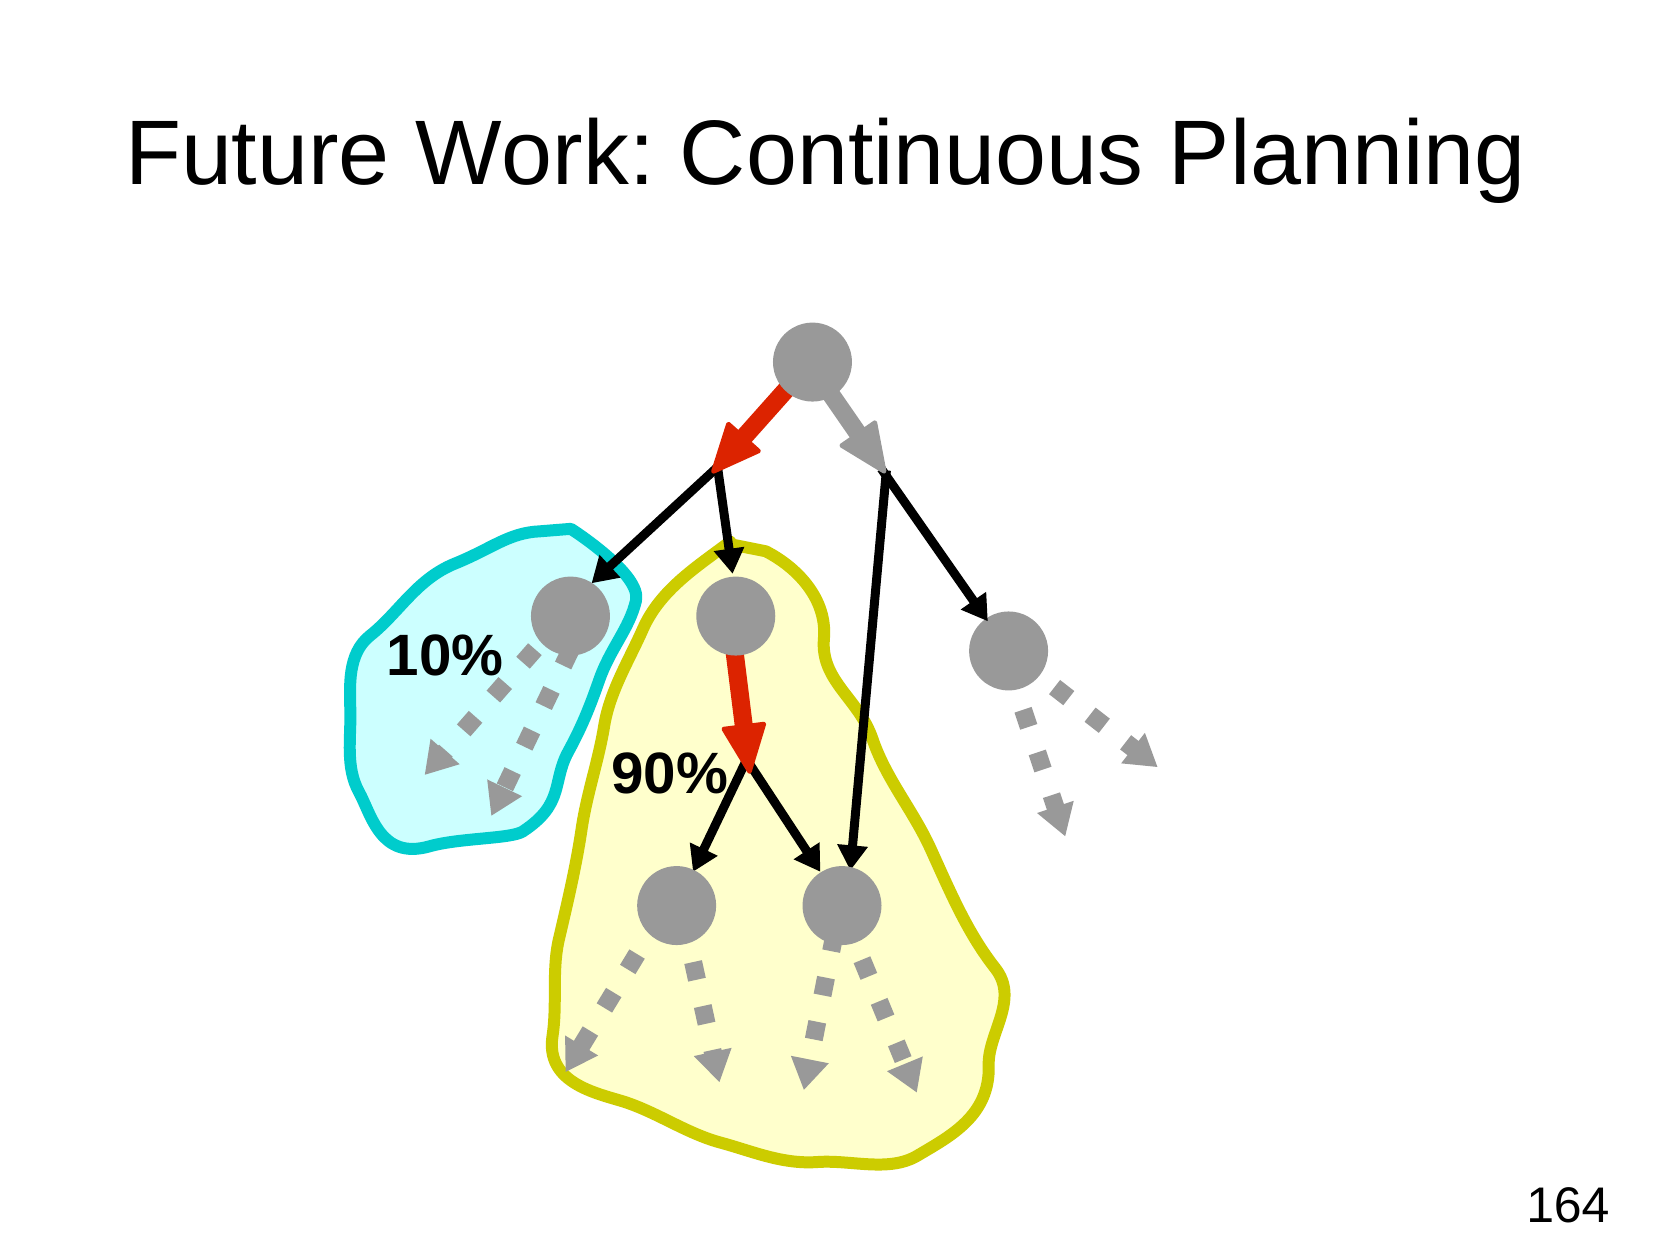

# Future Work: Continuous Planning
10%
90%